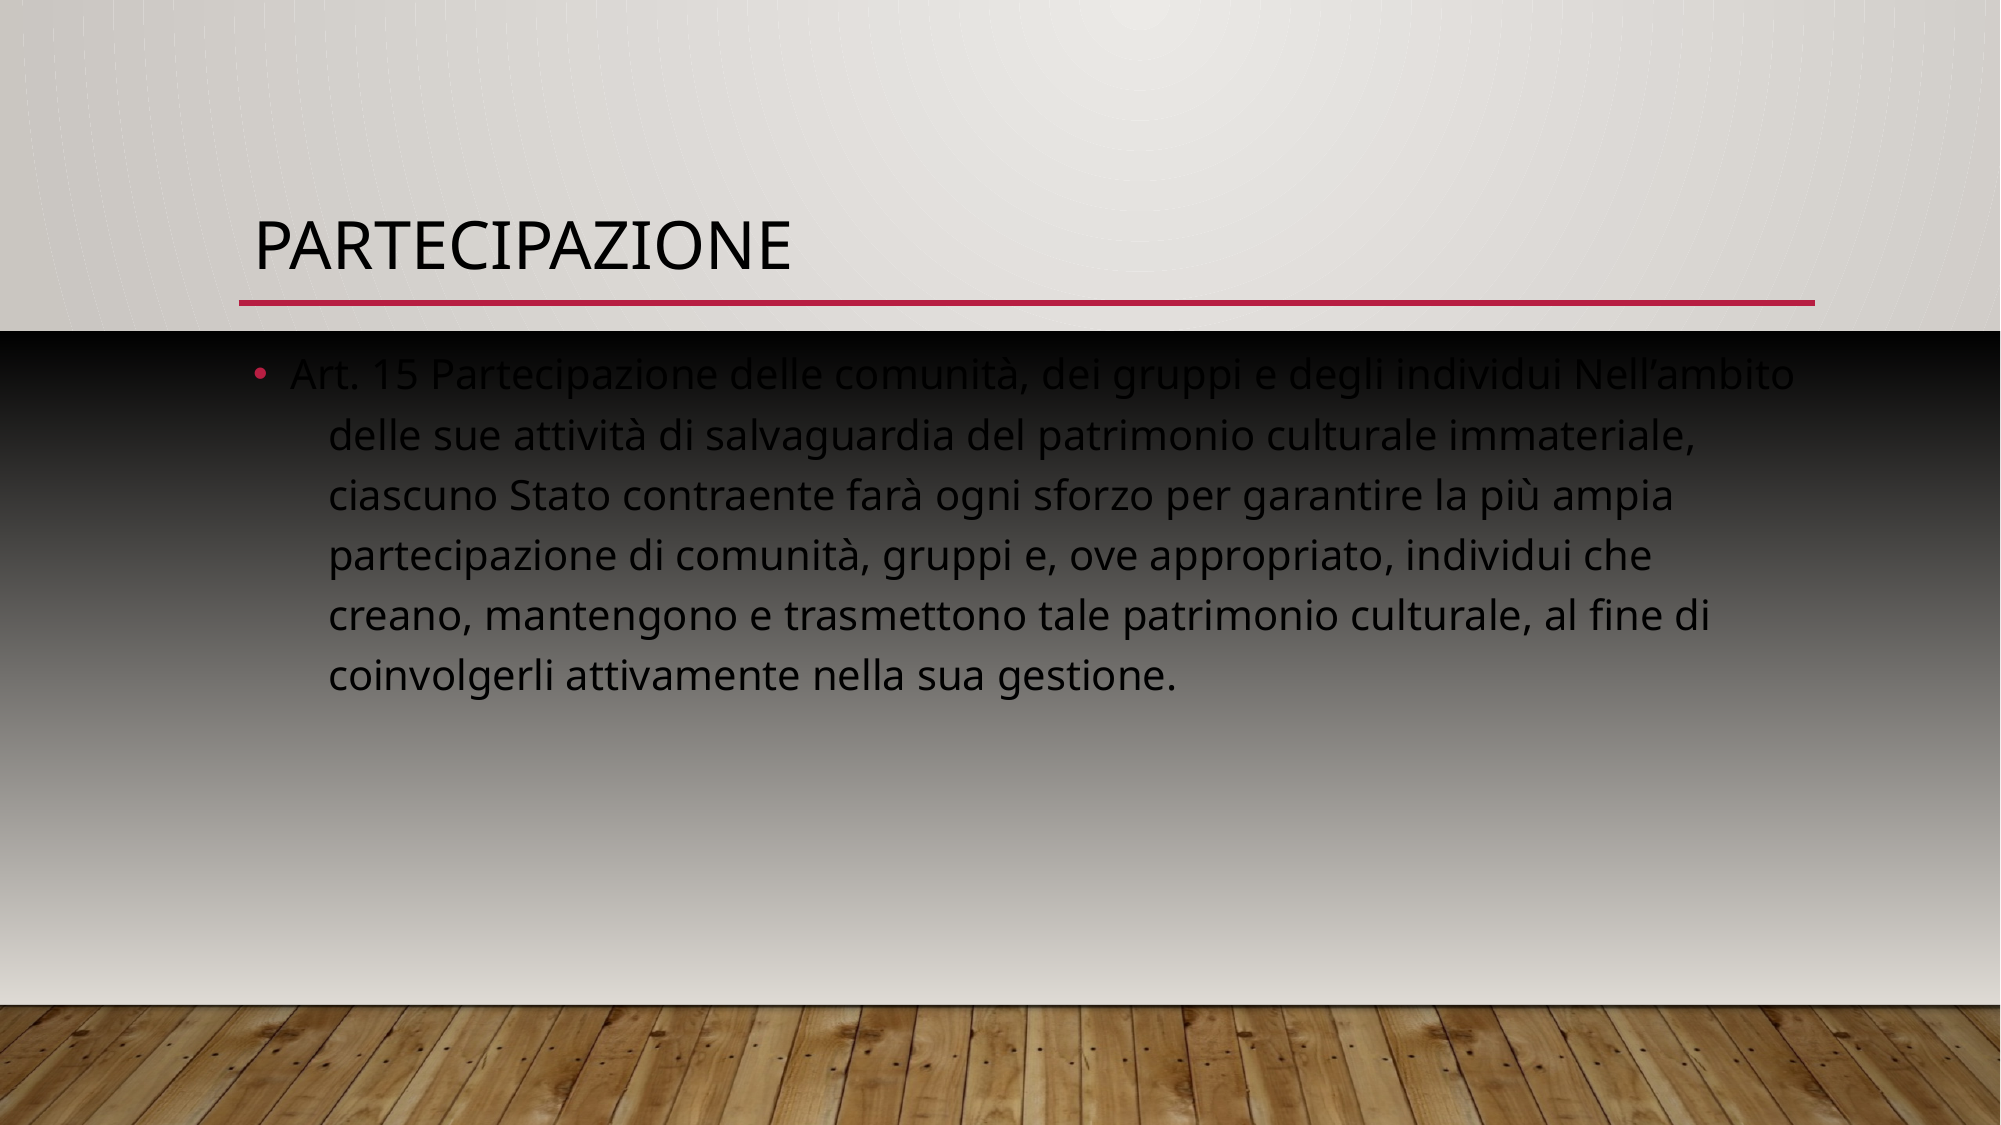

# partecipazione
Art. 15 Partecipazione delle comunità, dei gruppi e degli individui Nell’ambito delle sue attività di salvaguardia del patrimonio culturale immateriale, ciascuno Stato contraente farà ogni sforzo per garantire la più ampia partecipazione di comunità, gruppi e, ove appropriato, individui che creano, mantengono e trasmettono tale patrimonio culturale, al fine di coinvolgerli attivamente nella sua gestione.